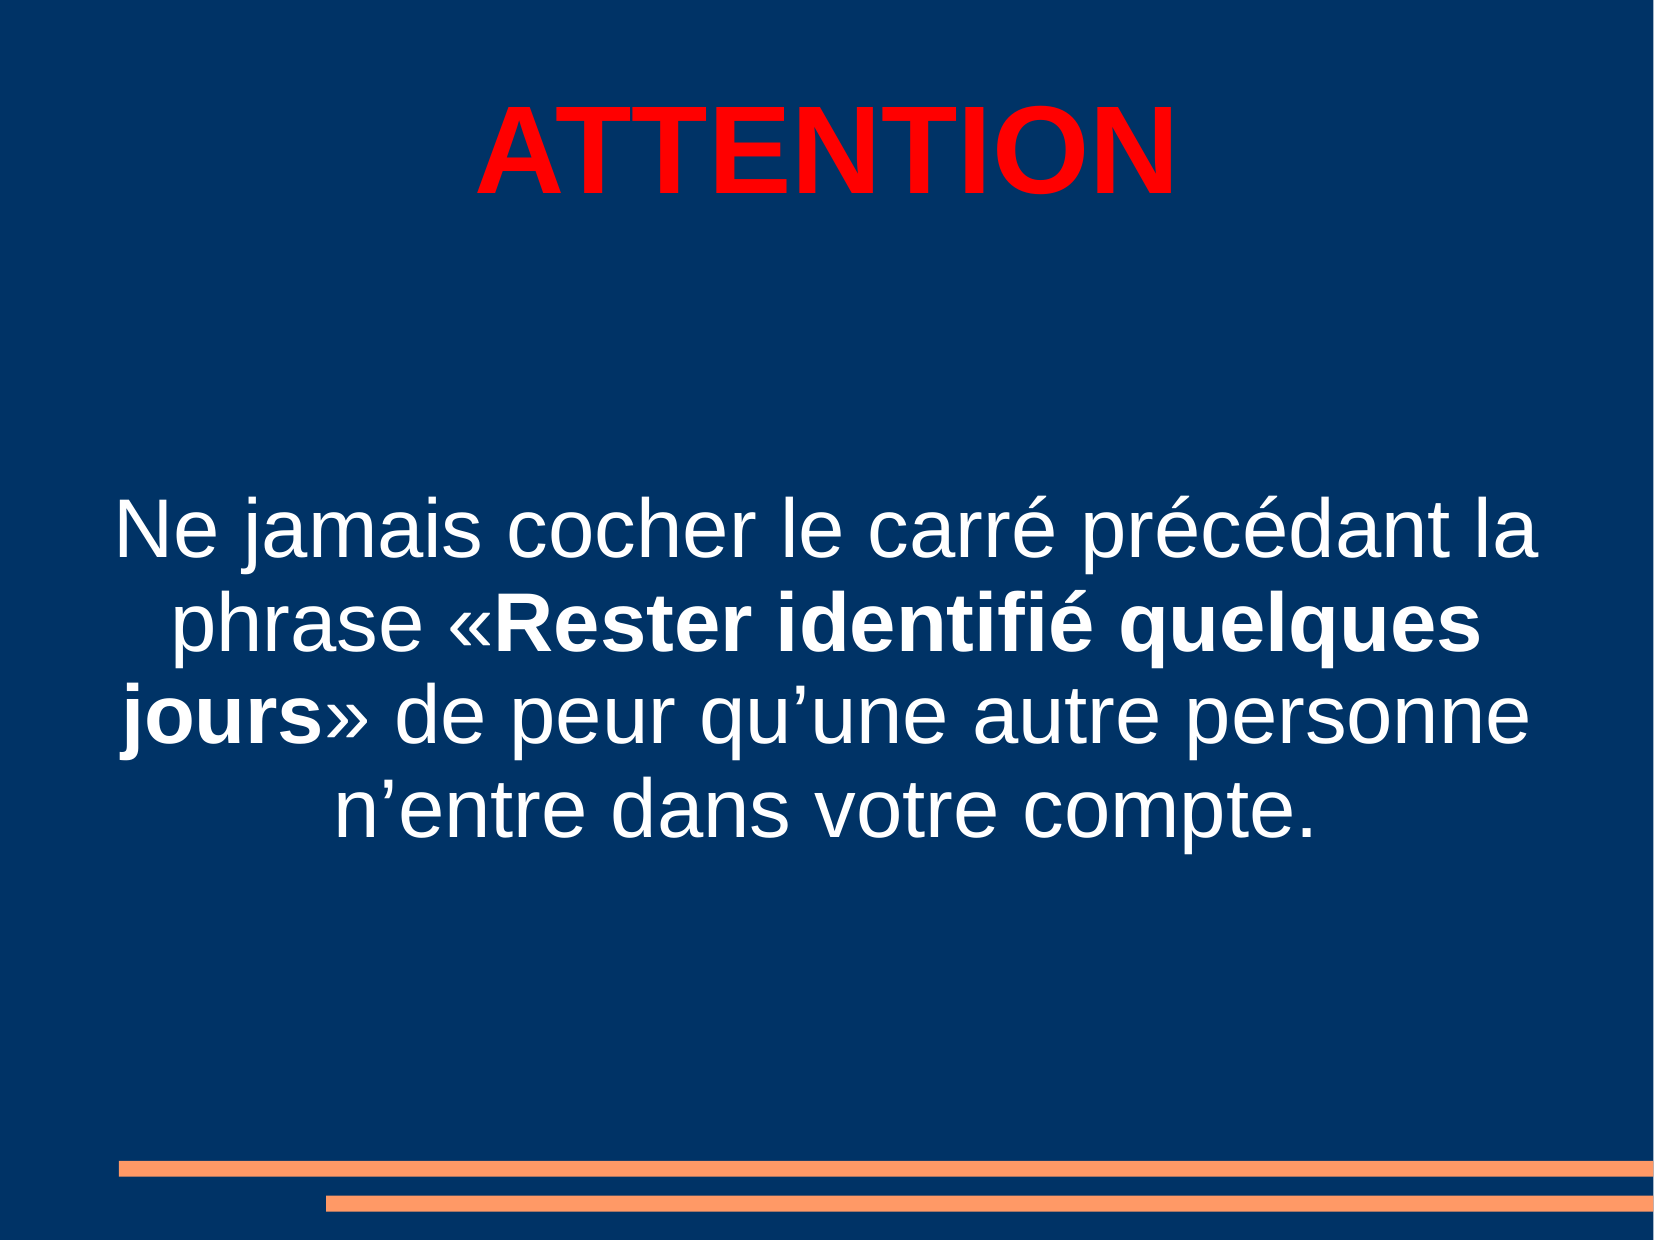

# ATTENTION
Ne jamais cocher le carré précédant la phrase «Rester identifié quelques jours» de peur qu’une autre personne n’entre dans votre compte.